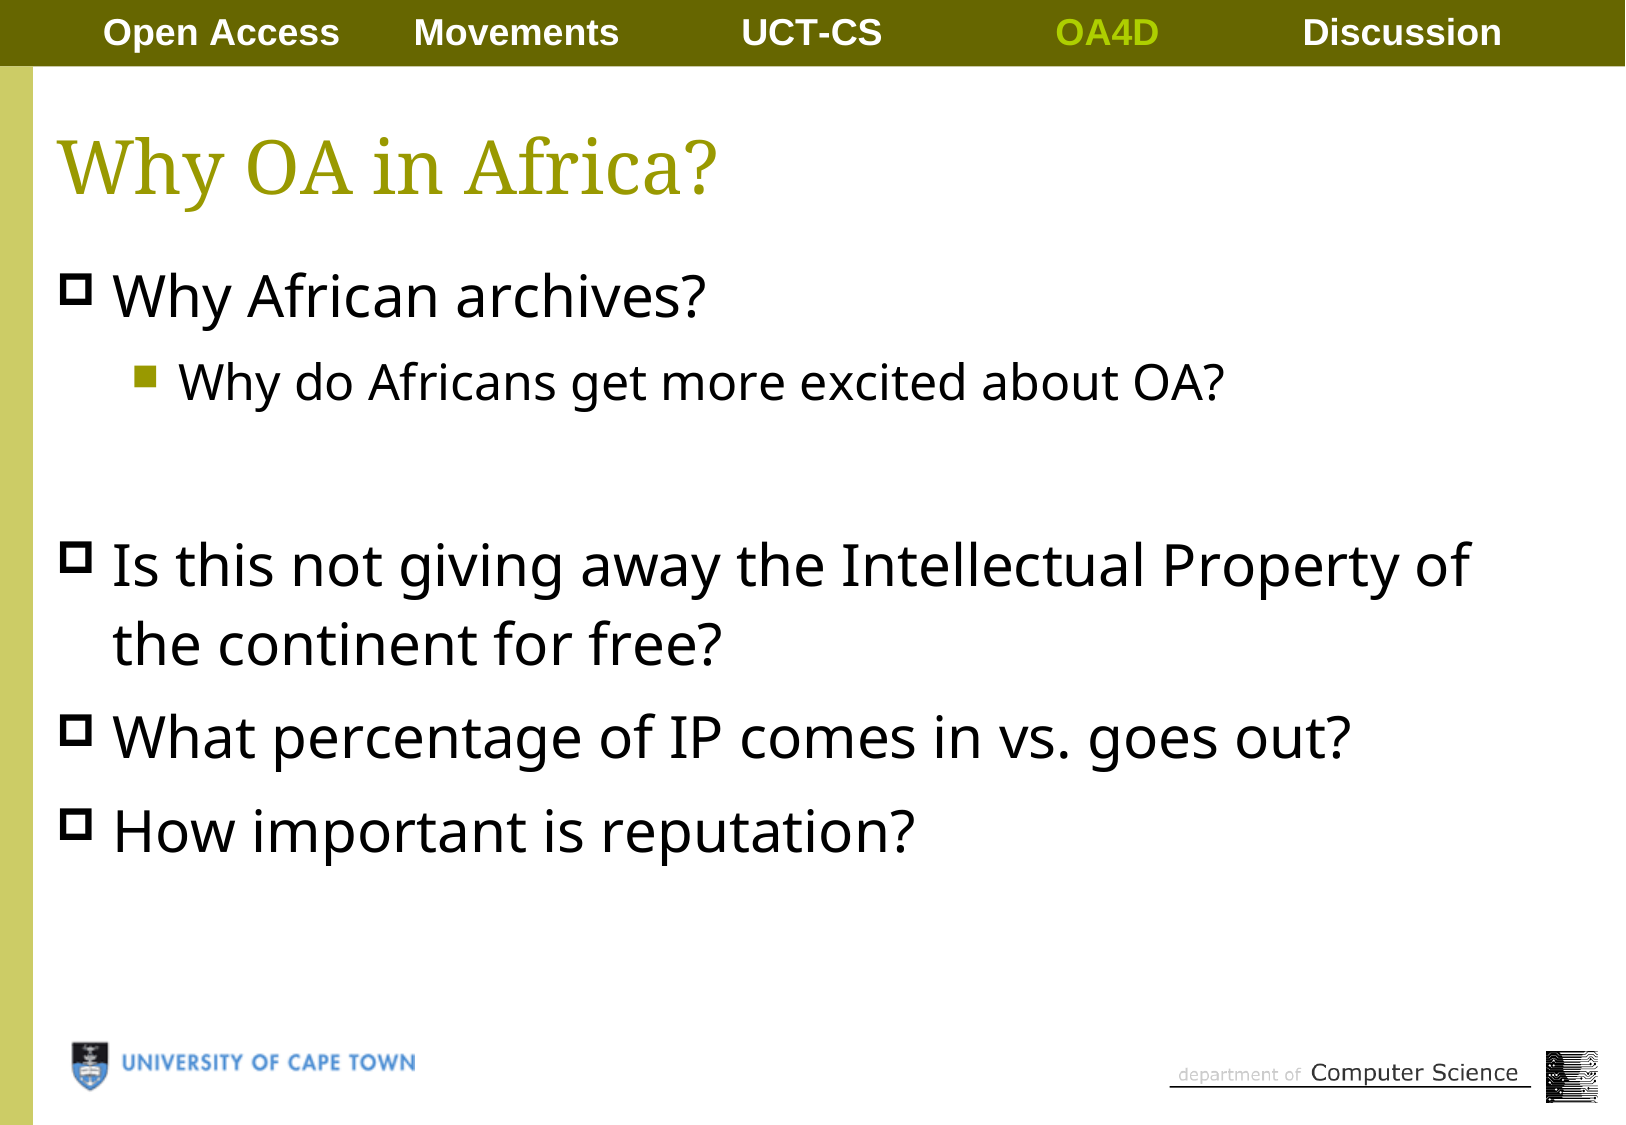

Open Access	Movements	UCT-CS	OA4D	Discussion
# Why OA in Africa?
Why African archives?
Why do Africans get more excited about OA?
Is this not giving away the Intellectual Property of the continent for free?
What percentage of IP comes in vs. goes out?
How important is reputation?